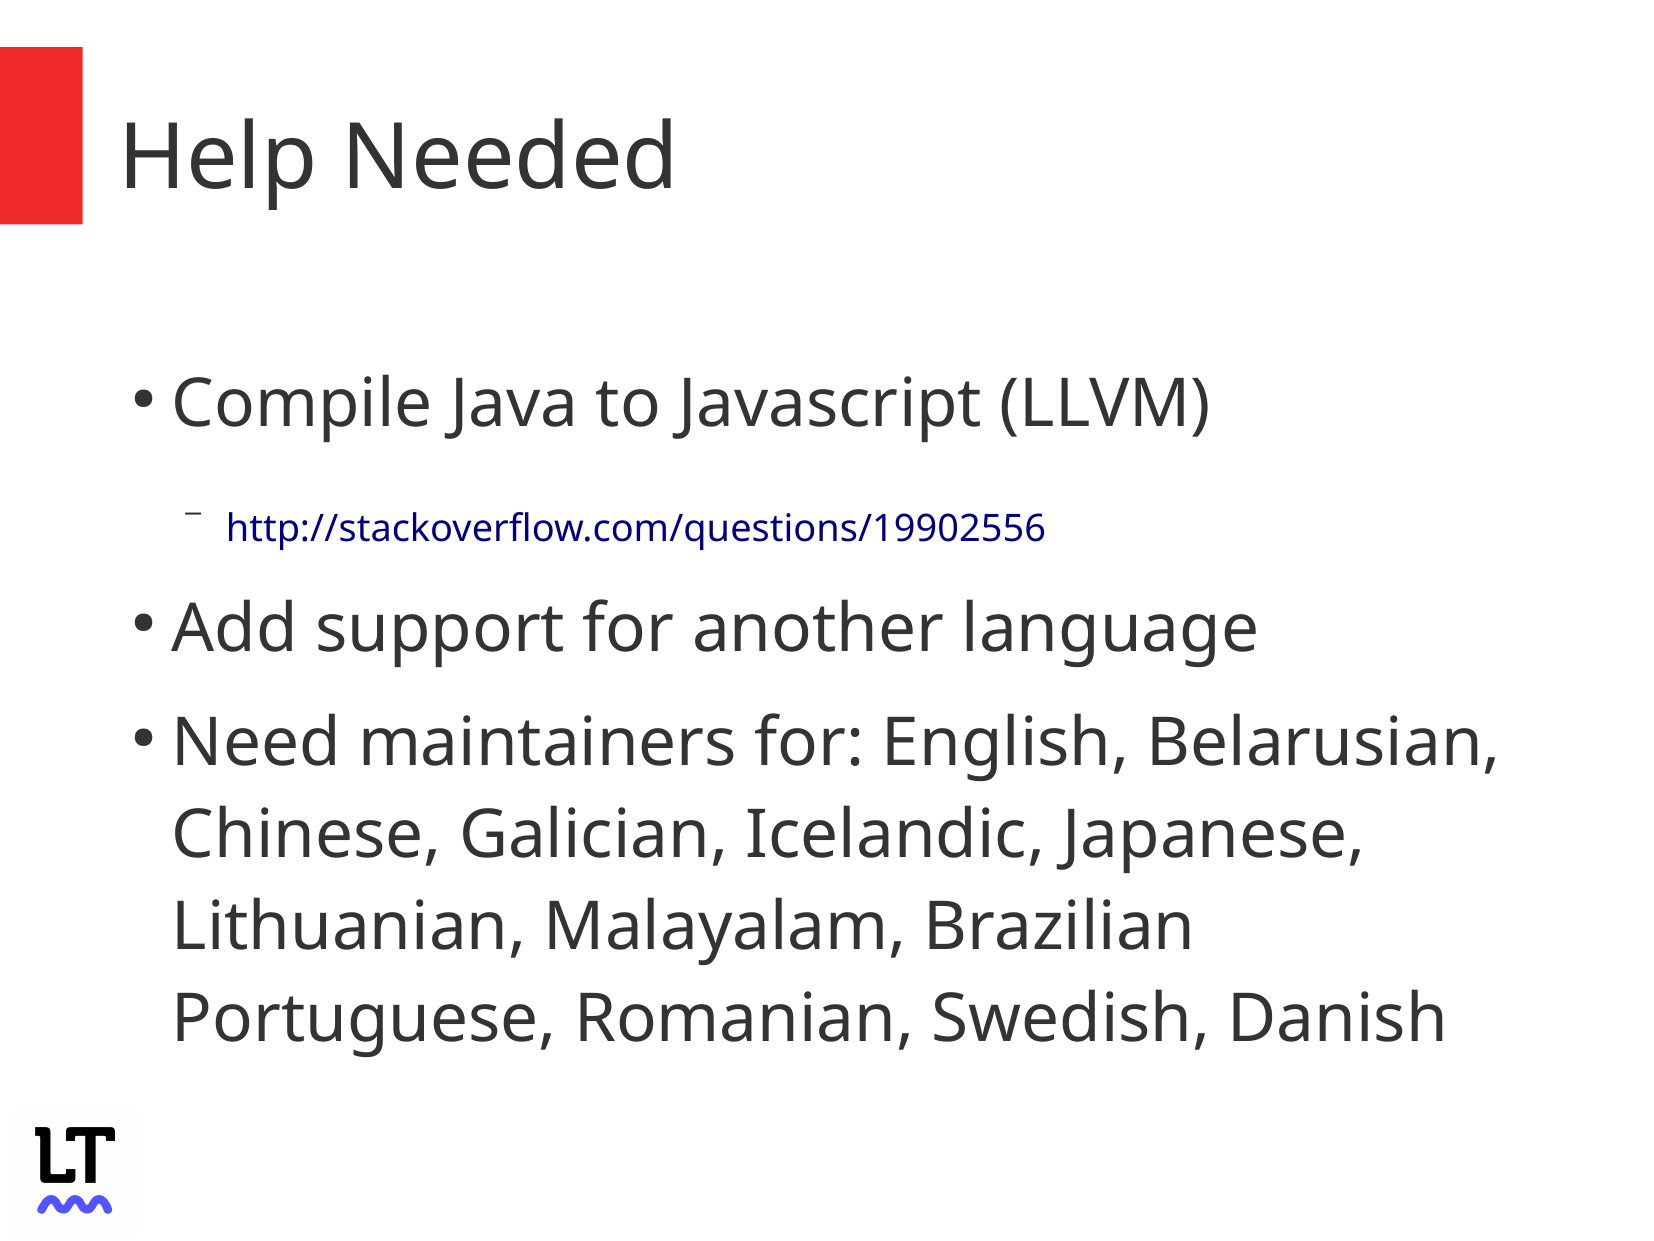

# Help Needed
Compile Java to Javascript (LLVM)
http://stackoverflow.com/questions/19902556
Add support for another language
Need maintainers for: English, Belarusian, Chinese, Galician, Icelandic, Japanese, Lithuanian, Malayalam, Brazilian Portuguese, Romanian, Swedish, Danish